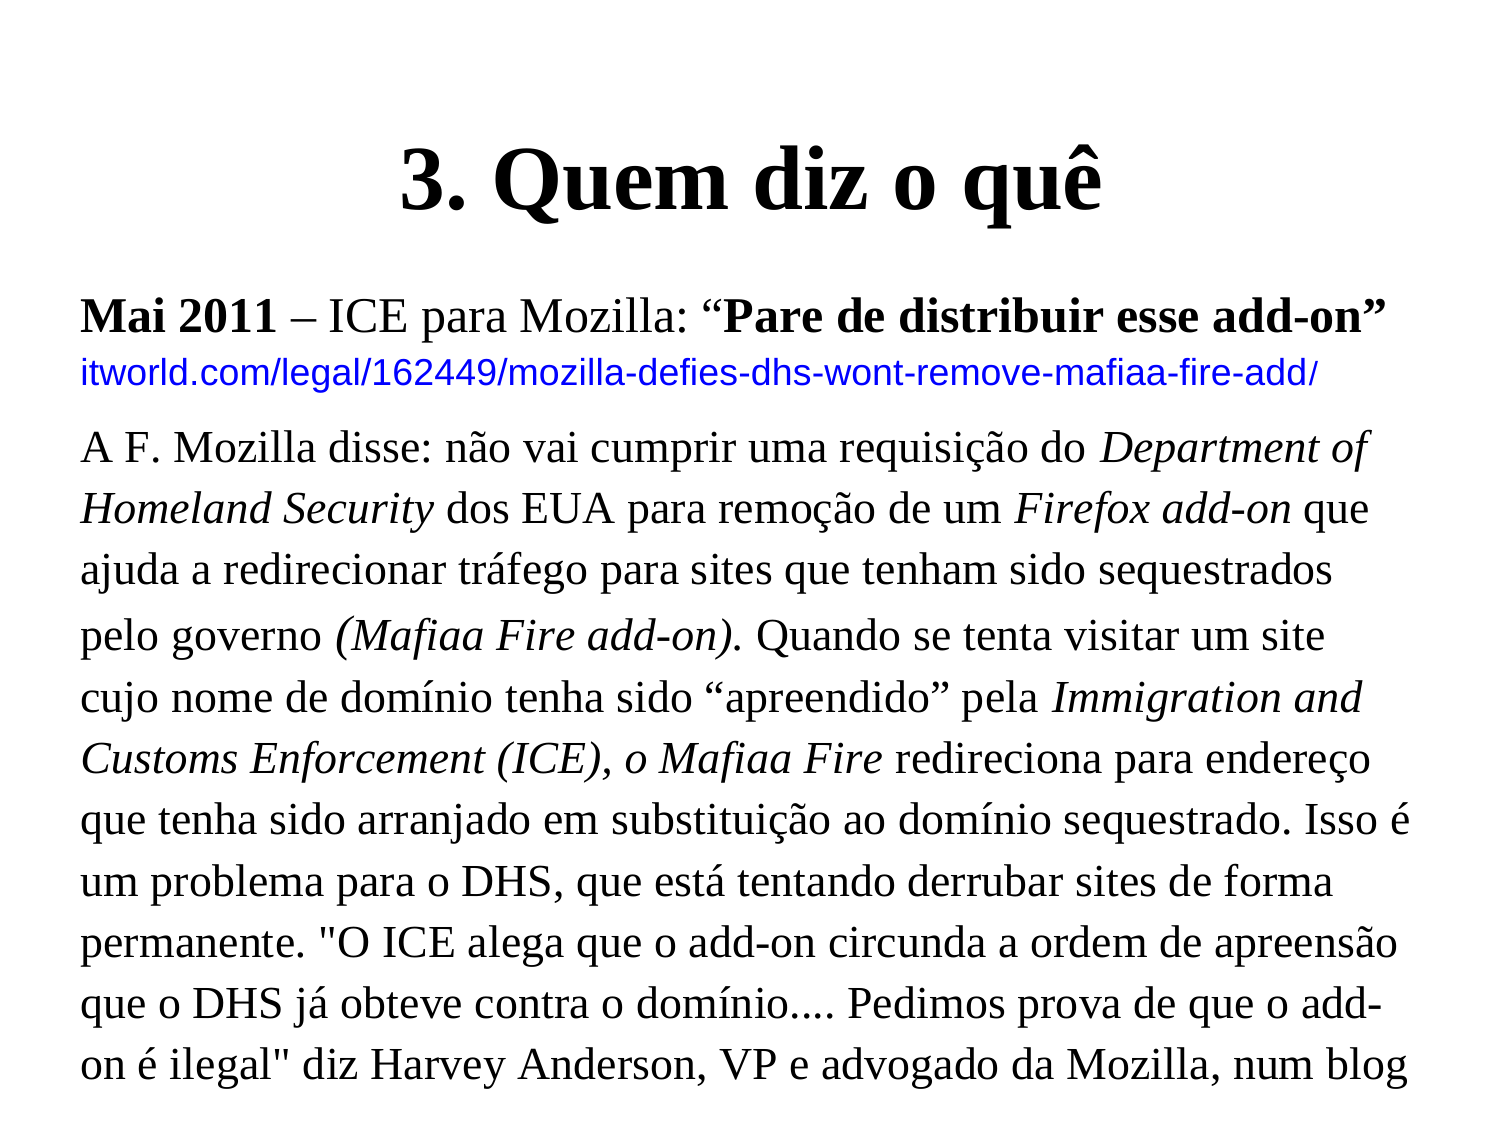

# 3. Quem diz o quê
Mai 2011 – ICE para Mozilla: “Pare de distribuir esse add-on”
itworld.com/legal/162449/mozilla-defies-dhs-wont-remove-mafiaa-fire-add/
A F. Mozilla disse: não vai cumprir uma requisição do Department of Homeland Security dos EUA para remoção de um Firefox add-on que ajuda a redirecionar tráfego para sites que tenham sido sequestrados pelo governo (Mafiaa Fire add-on). Quando se tenta visitar um site cujo nome de domínio tenha sido “apreendido” pela Immigration and Customs Enforcement (ICE), o Mafiaa Fire redireciona para endereço que tenha sido arranjado em substituição ao domínio sequestrado. Isso é um problema para o DHS, que está tentando derrubar sites de forma permanente. "O ICE alega que o add-on circunda a ordem de apreensão que o DHS já obteve contra o domínio.... Pedimos prova de que o add-on é ilegal" diz Harvey Anderson, VP e advogado da Mozilla, num blog